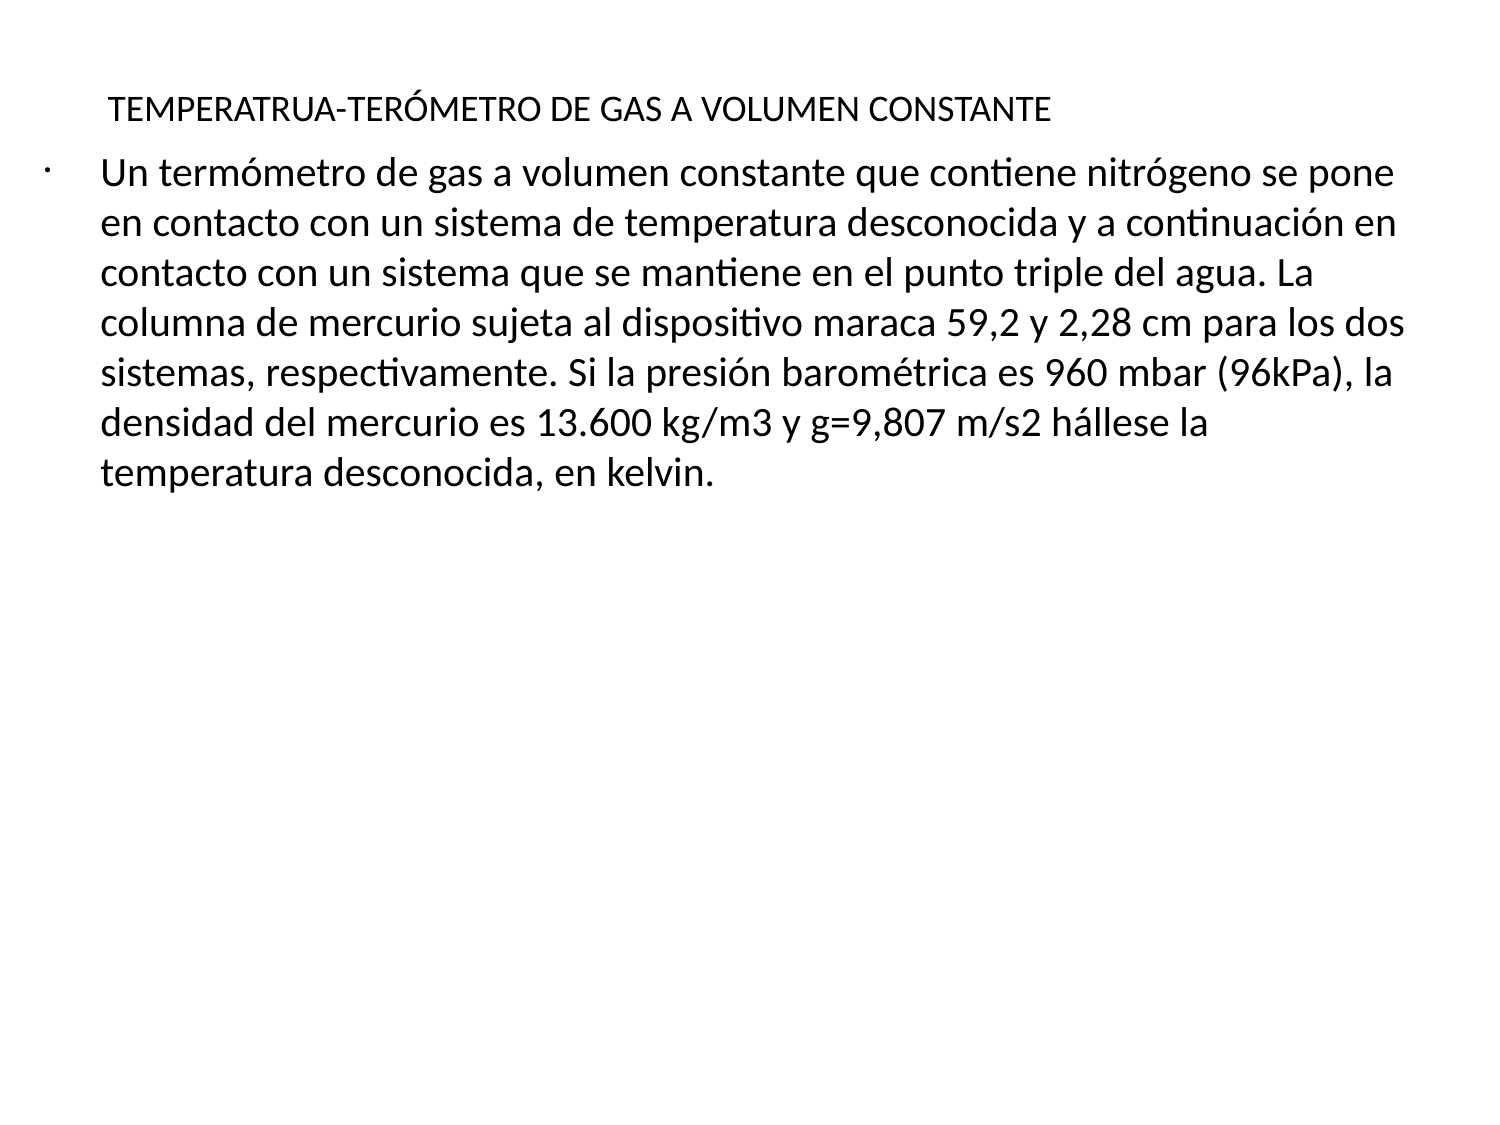

TEMPERATRUA-TERÓMETRO DE GAS A VOLUMEN CONSTANTE
# Un termómetro de gas a volumen constante que contiene nitrógeno se pone en contacto con un sistema de temperatura desconocida y a continuación en contacto con un sistema que se mantiene en el punto triple del agua. La columna de mercurio sujeta al dispositivo maraca 59,2 y 2,28 cm para los dos sistemas, respectivamente. Si la presión barométrica es 960 mbar (96kPa), la densidad del mercurio es 13.600 kg/m3 y g=9,807 m/s2 hállese la temperatura desconocida, en kelvin.